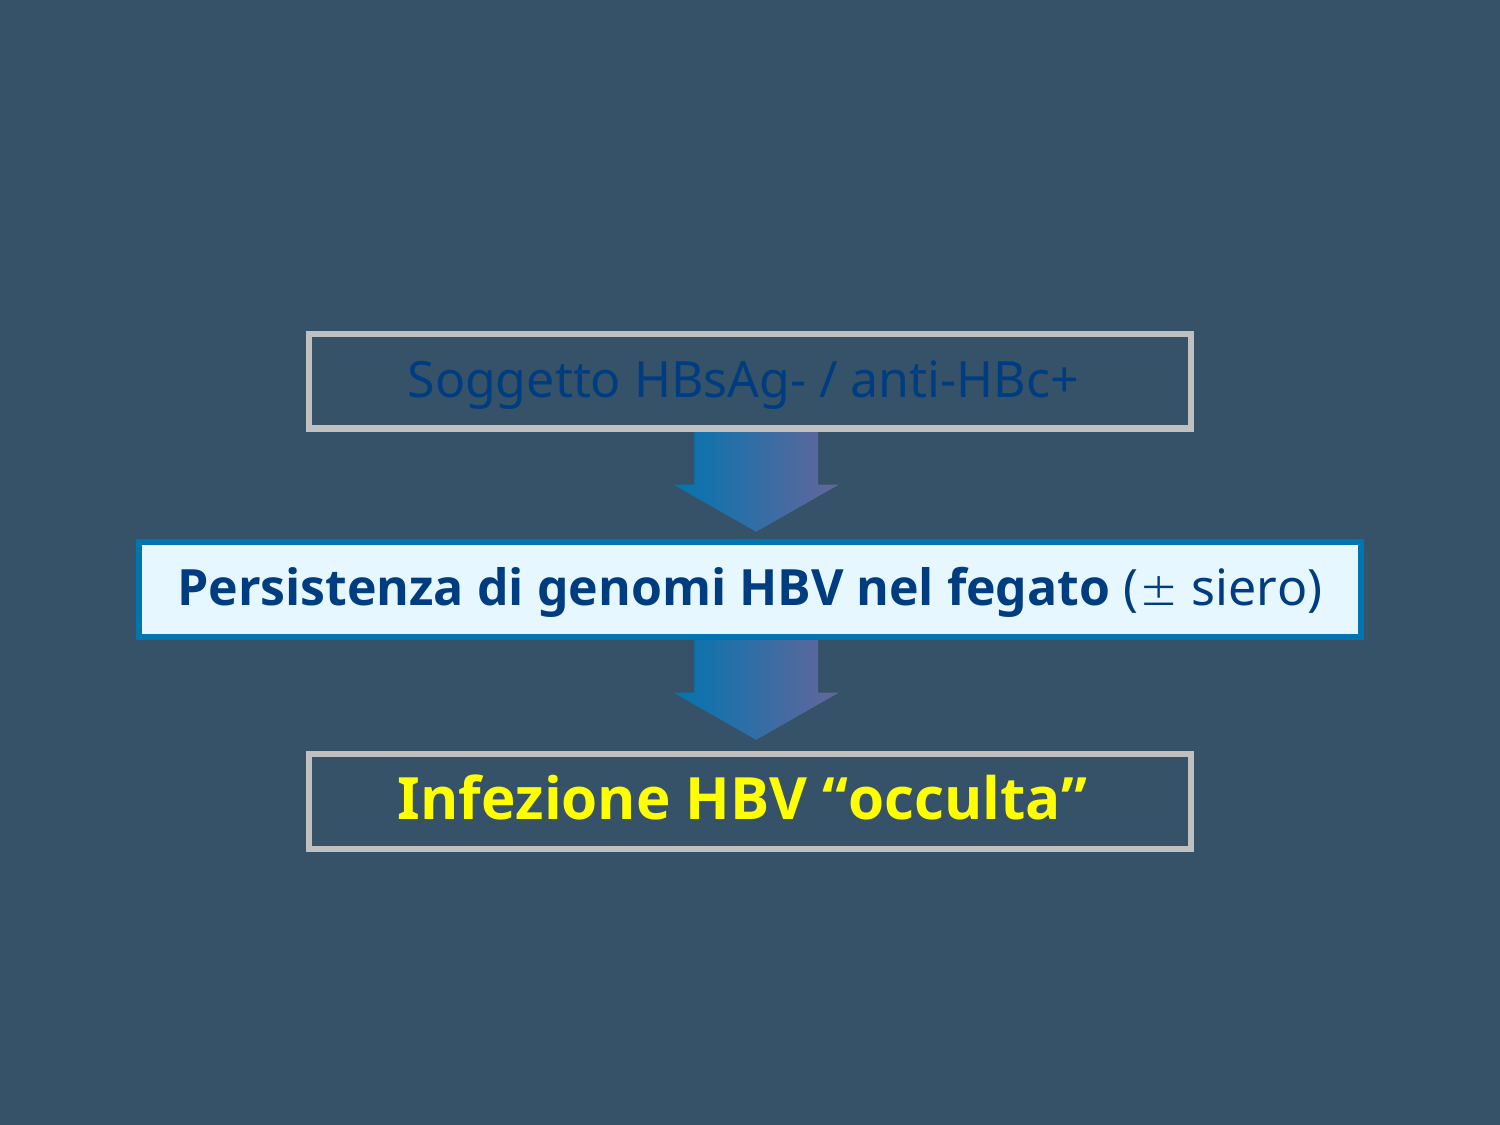

Soggetto HBsAg- / anti-HBc+
Persistenza di genomi HBV nel fegato ( siero)
Infezione HBV “occulta”